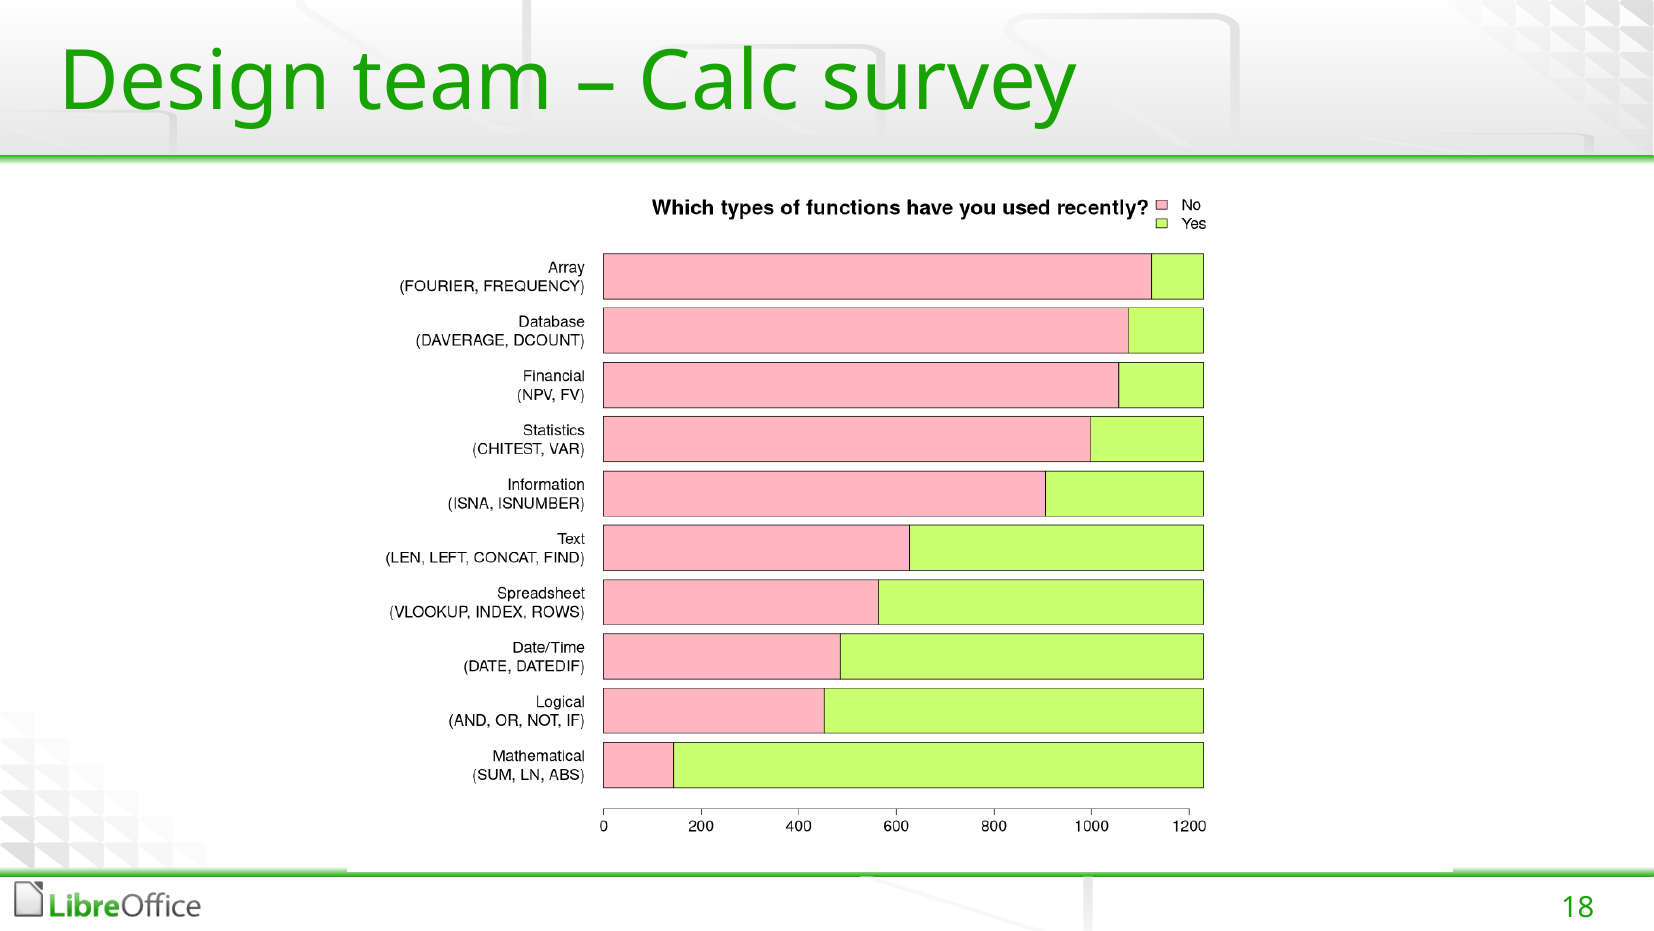

# Design team – Calc survey
18